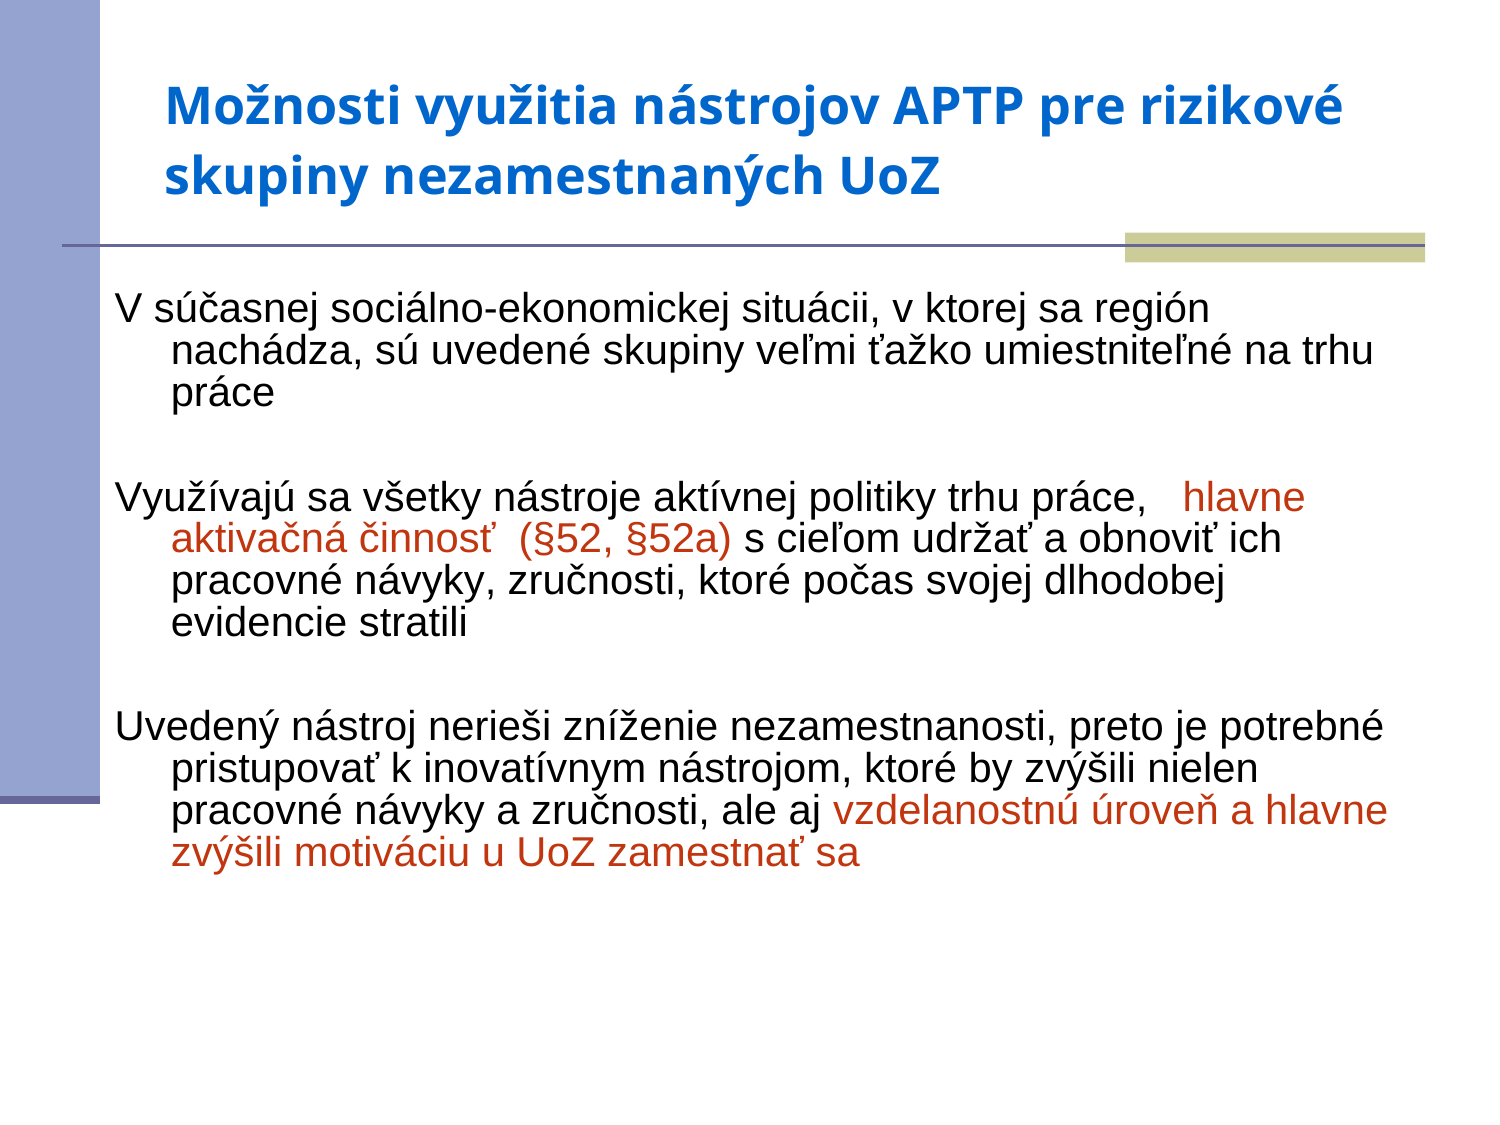

Možnosti využitia nástrojov APTP pre rizikové skupiny nezamestnaných UoZ
# V súčasnej sociálno-ekonomickej situácii, v ktorej sa región nachádza, sú uvedené skupiny veľmi ťažko umiestniteľné na trhu práce
Využívajú sa všetky nástroje aktívnej politiky trhu práce, hlavne aktivačná činnosť (§52, §52a) s cieľom udržať a obnoviť ich pracovné návyky, zručnosti, ktoré počas svojej dlhodobej evidencie stratili
Uvedený nástroj nerieši zníženie nezamestnanosti, preto je potrebné pristupovať k inovatívnym nástrojom, ktoré by zvýšili nielen pracovné návyky a zručnosti, ale aj vzdelanostnú úroveň a hlavne zvýšili motiváciu u UoZ zamestnať sa